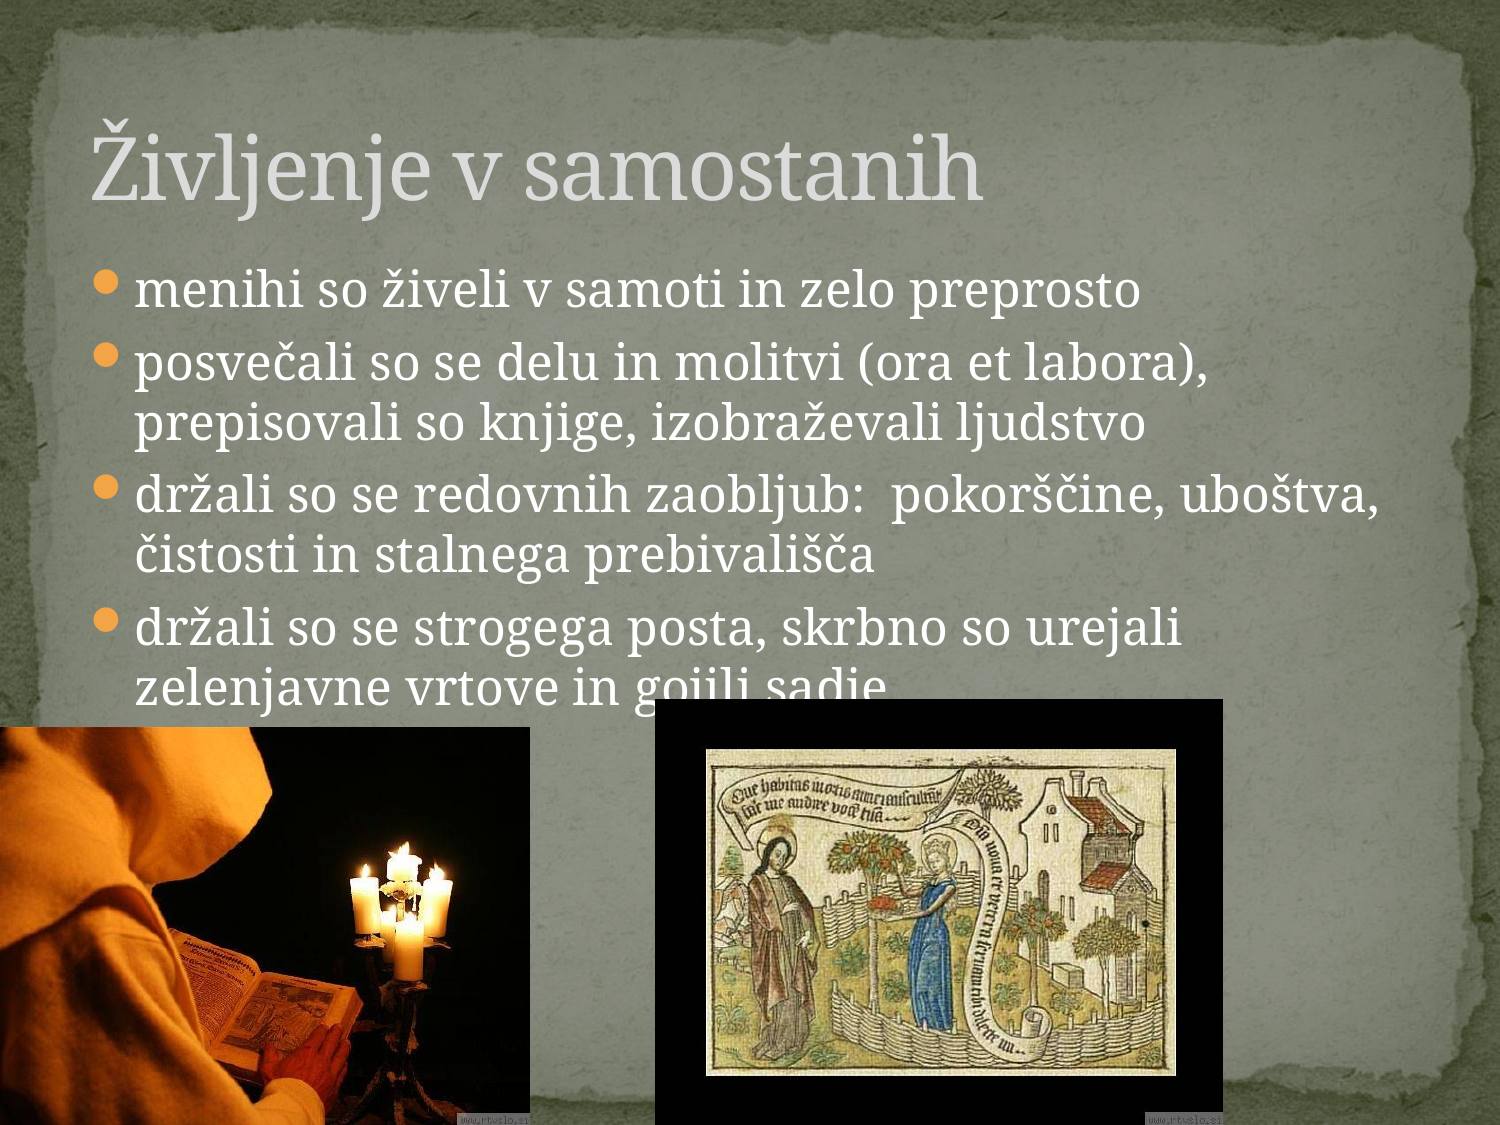

Življenje v samostanih
# menihi so živeli v samoti in zelo preprosto
posvečali so se delu in molitvi (ora et labora), prepisovali so knjige, izobraževali ljudstvo
držali so se redovnih zaobljub: pokorščine, uboštva, čistosti in stalnega prebivališča
držali so se strogega posta, skrbno so urejali zelenjavne vrtove in gojili sadje